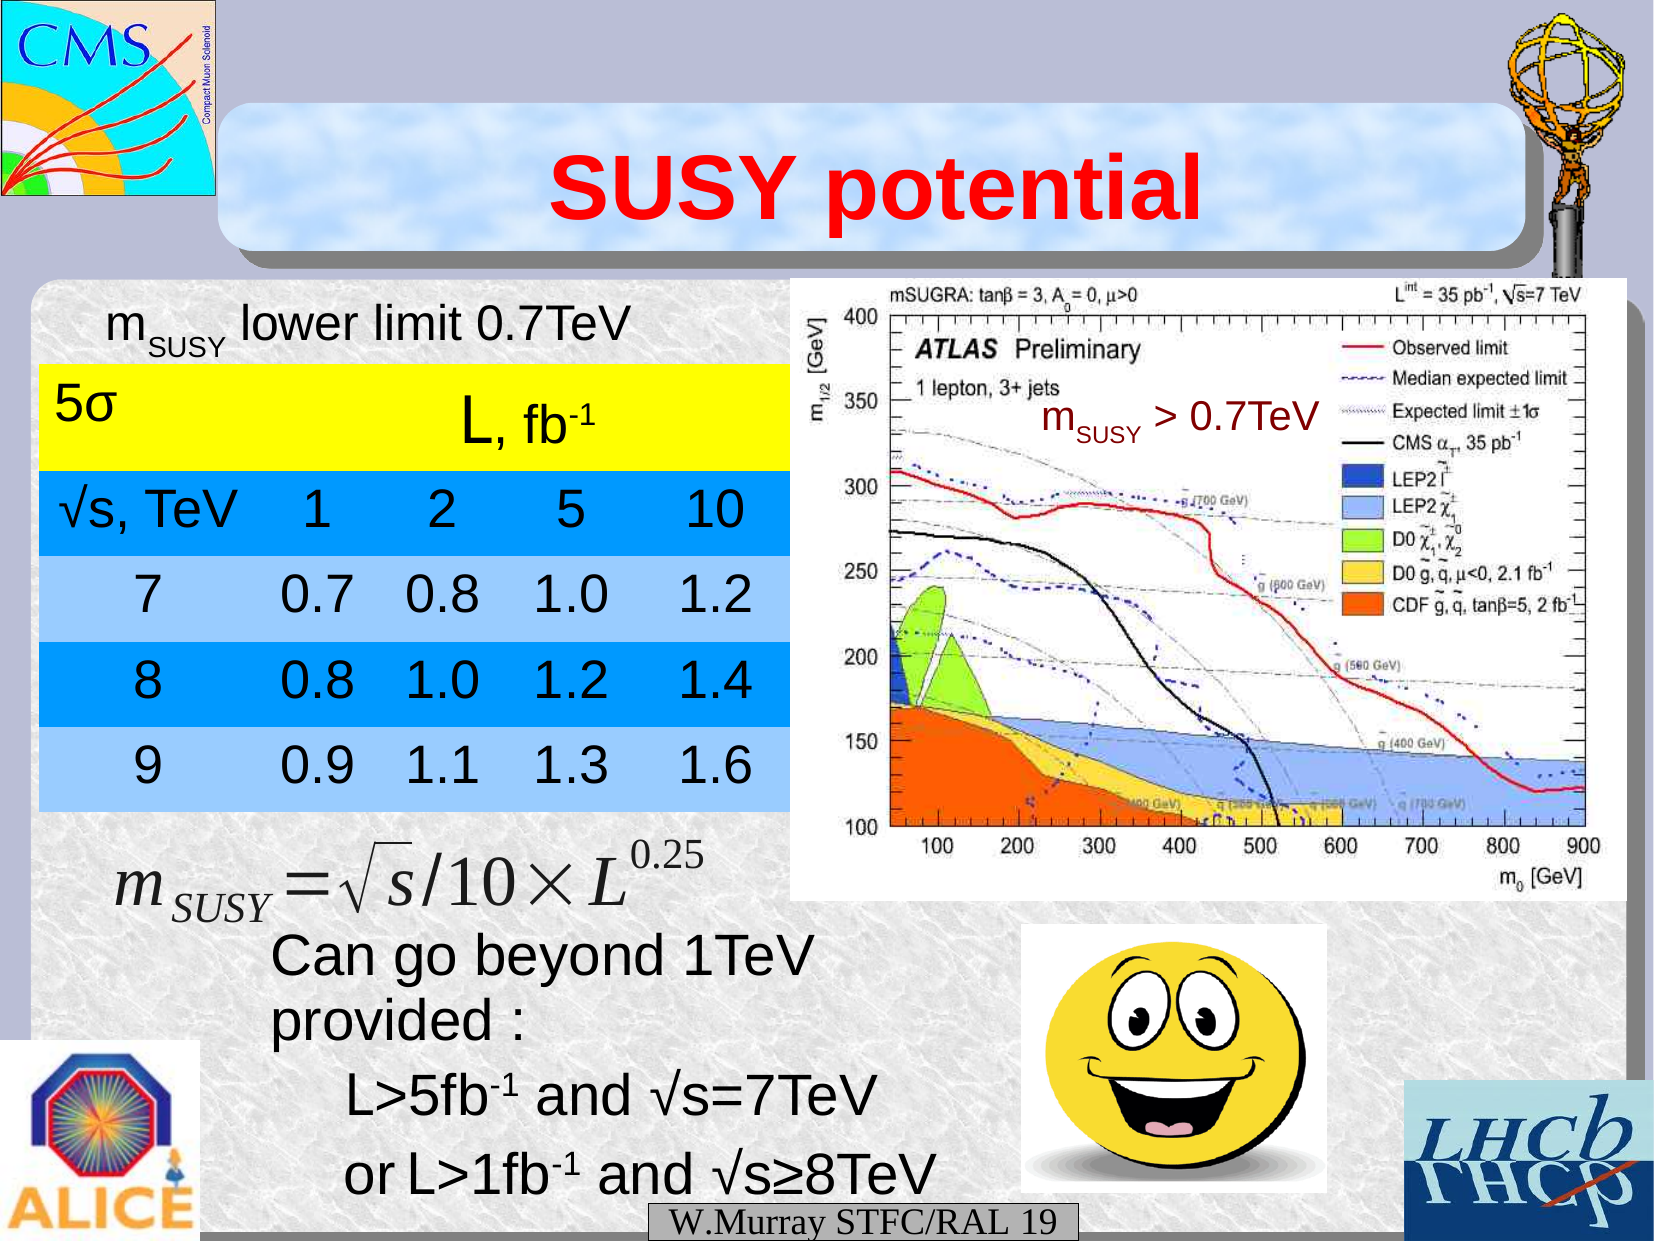

# SUSY potential
 mSUSY lower limit 0.7TeV
| 5σ | L, fb-1 | | | |
| --- | --- | --- | --- | --- |
| √s, TeV | 1 | 2 | 5 | 10 |
| 7 | 0.7 | 0.8 | 1.0 | 1.2 |
| 8 | 0.8 | 1.0 | 1.2 | 1.4 |
| 9 | 0.9 | 1.1 | 1.3 | 1.6 |
mSUSY > 0.7TeV
Can go beyond 1TeV provided :
	L>5fb-1 and √s=7TeV
	or L>1fb-1 and √s≥8TeV